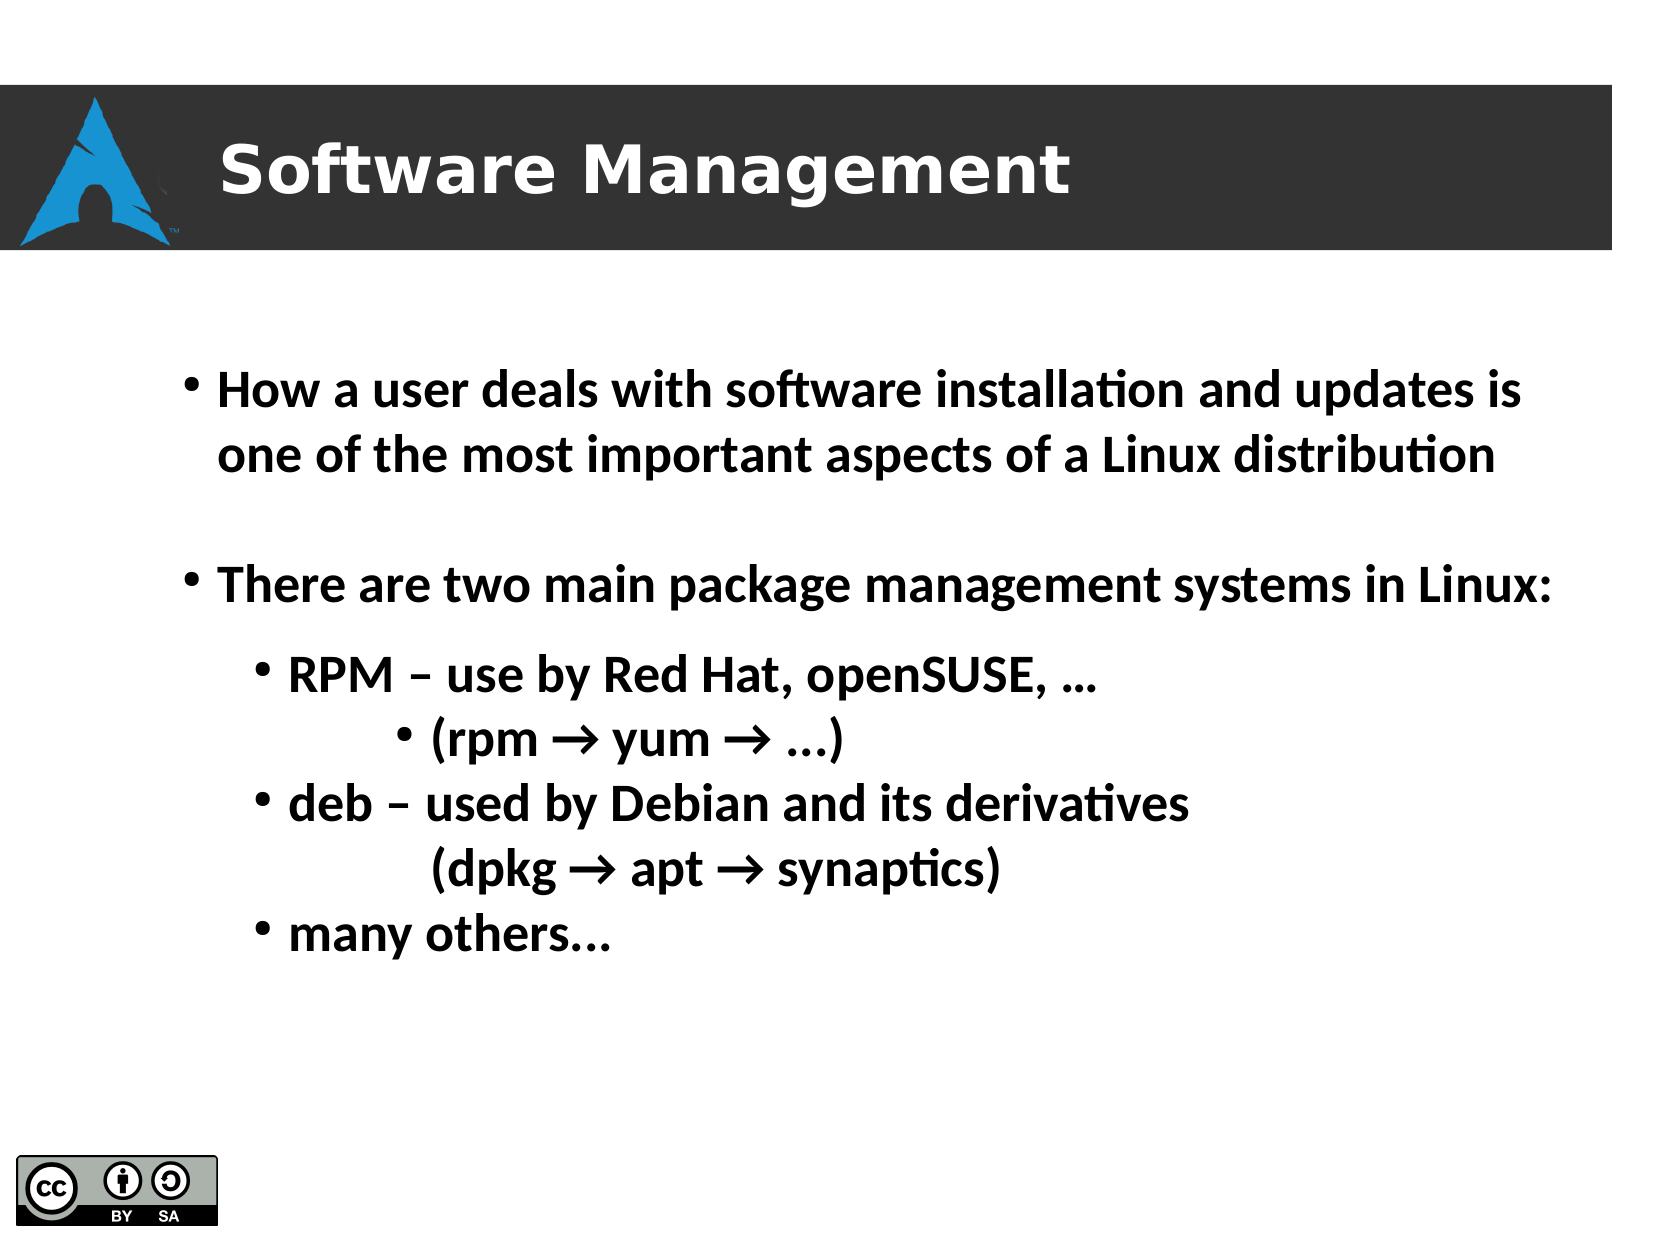

Software Management
#
How a user deals with software installation and updates is one of the most important aspects of a Linux distribution
There are two main package management systems in Linux:
RPM – use by Red Hat, openSUSE, …
(rpm → yum → ...)
deb – used by Debian and its derivatives
(dpkg → apt → synaptics)
many others...